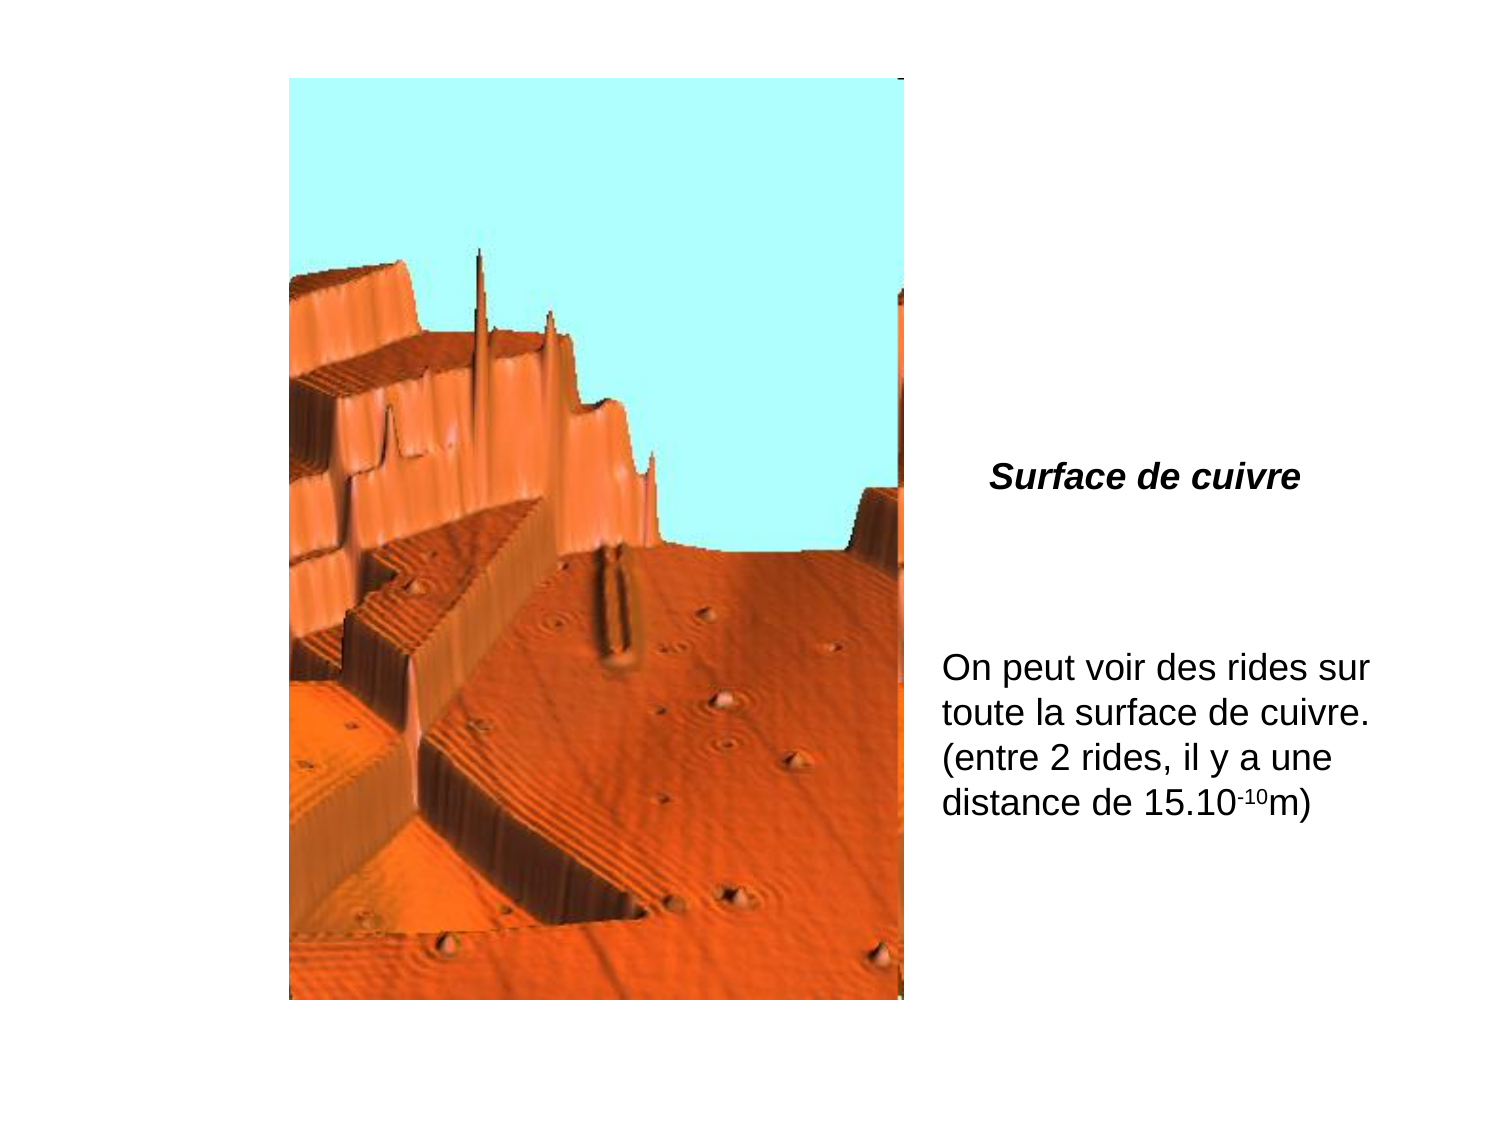

Surface de cuivre
On peut voir des rides sur toute la surface de cuivre. (entre 2 rides, il y a une distance de 15.10-10m)